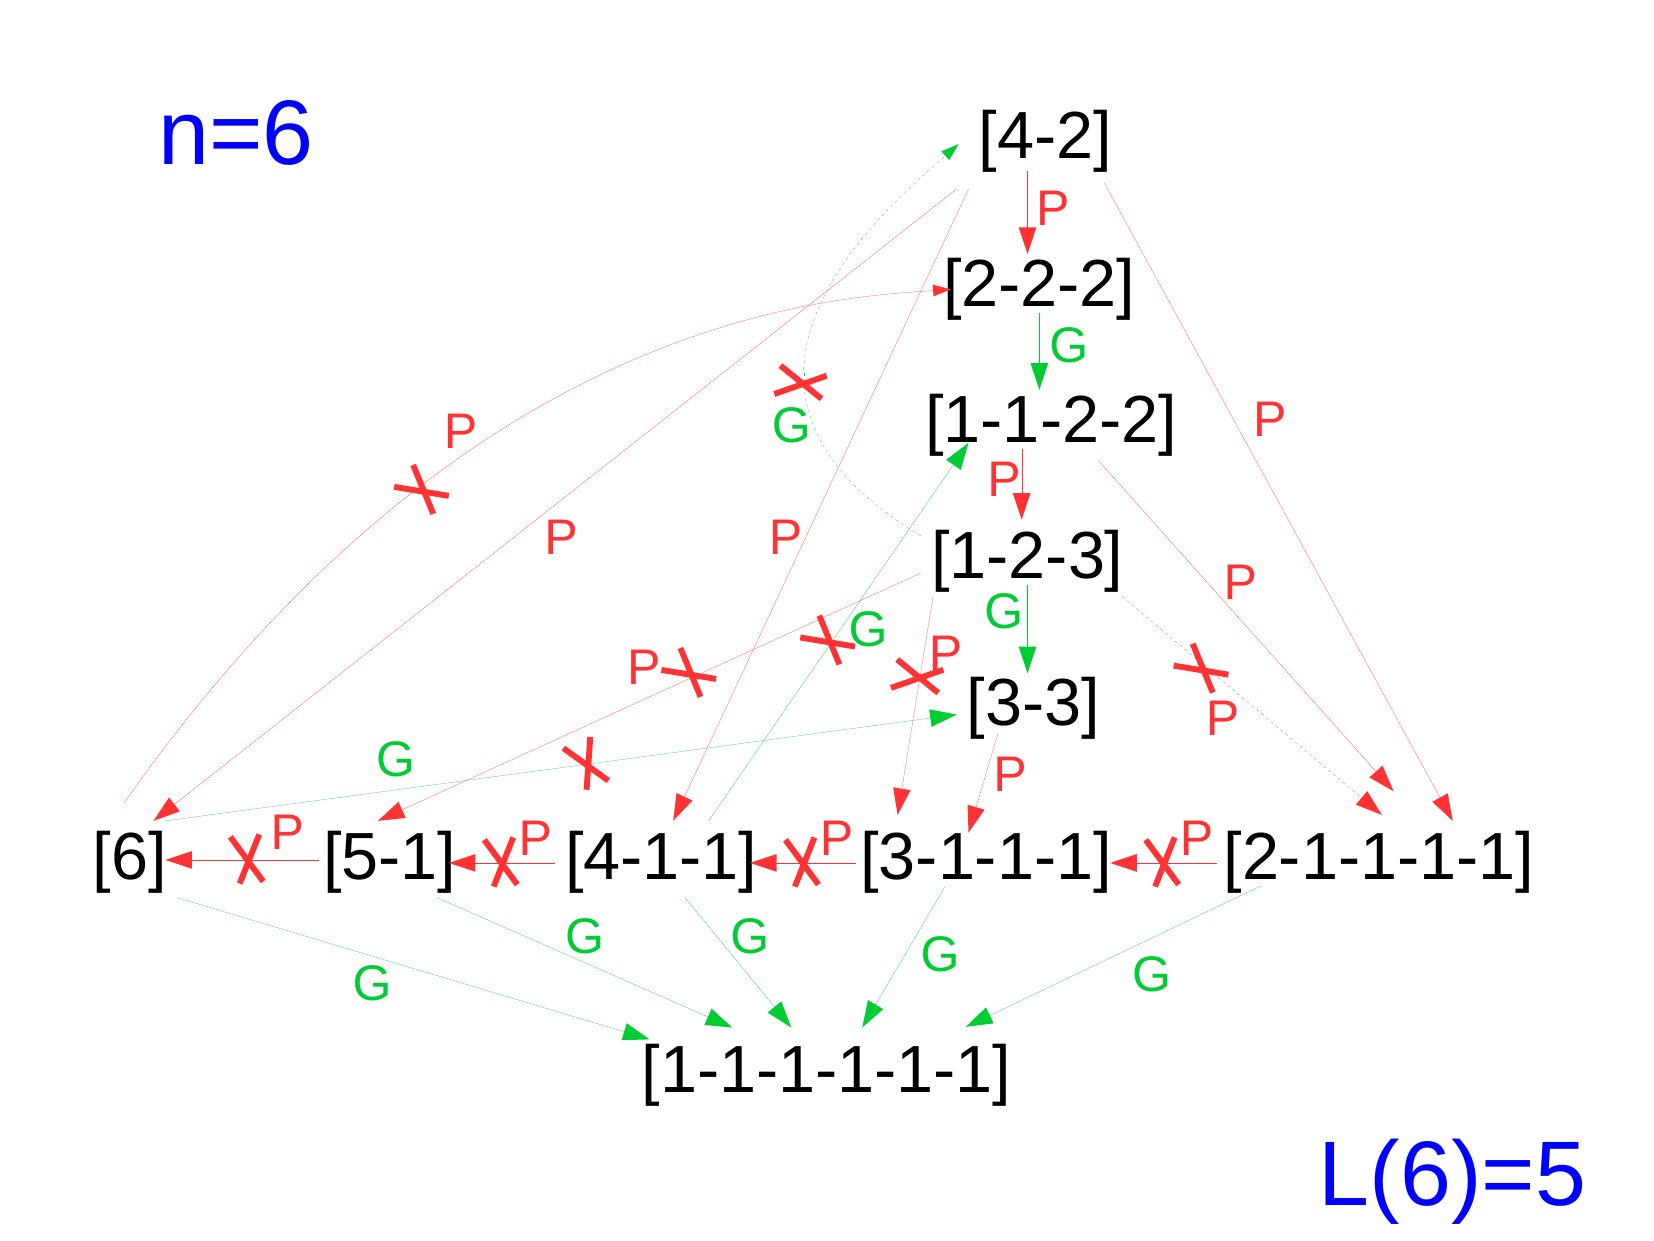

# n=6
[4-2]
P
[2-2-2]
G
P
[1-1-2-2]
G
P
P
P
P
[1-2-3]
P
G
G
P
P
[3-3]
P
G
P
P
P
P
P
[3-1-1-1]
[2-1-1-1-1]
[6]
[5-1]
[4-1-1]
G
G
G
G
G
[1-1-1-1-1-1]
L(6)=5